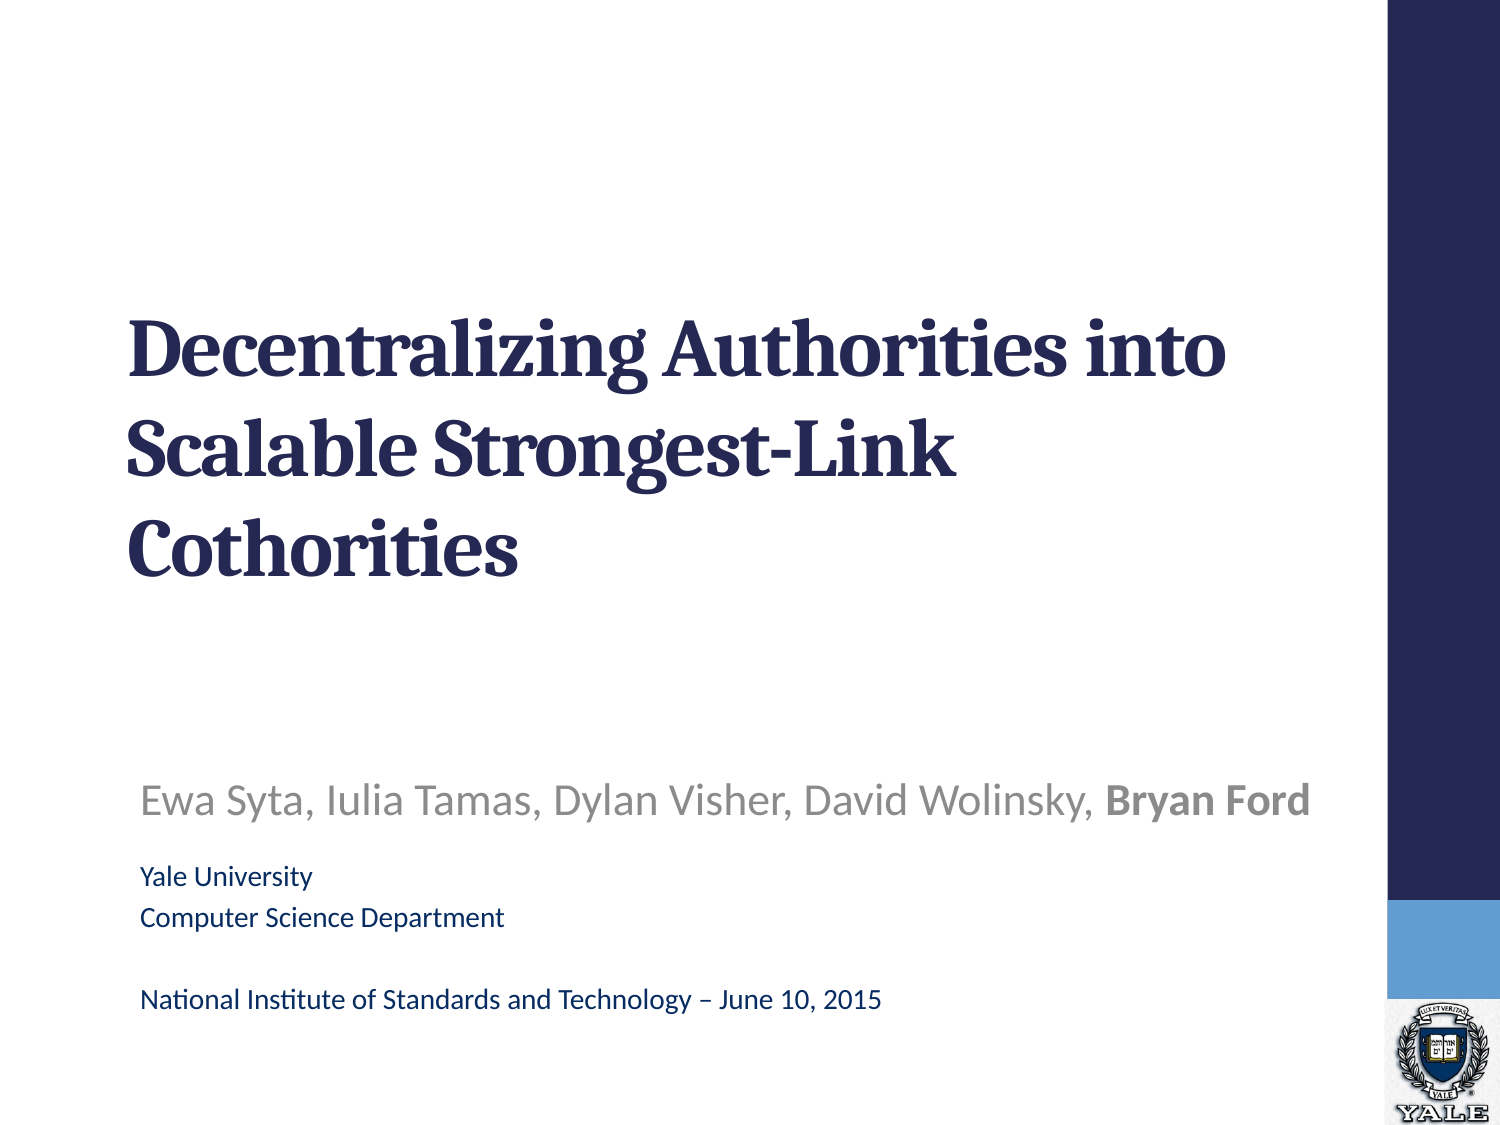

# Decentralizing Authorities into Scalable Strongest-Link Cothorities
Ewa Syta, Iulia Tamas, Dylan Visher, David Wolinsky, Bryan Ford
Yale University
Computer Science Department
National Institute of Standards and Technology – June 10, 2015